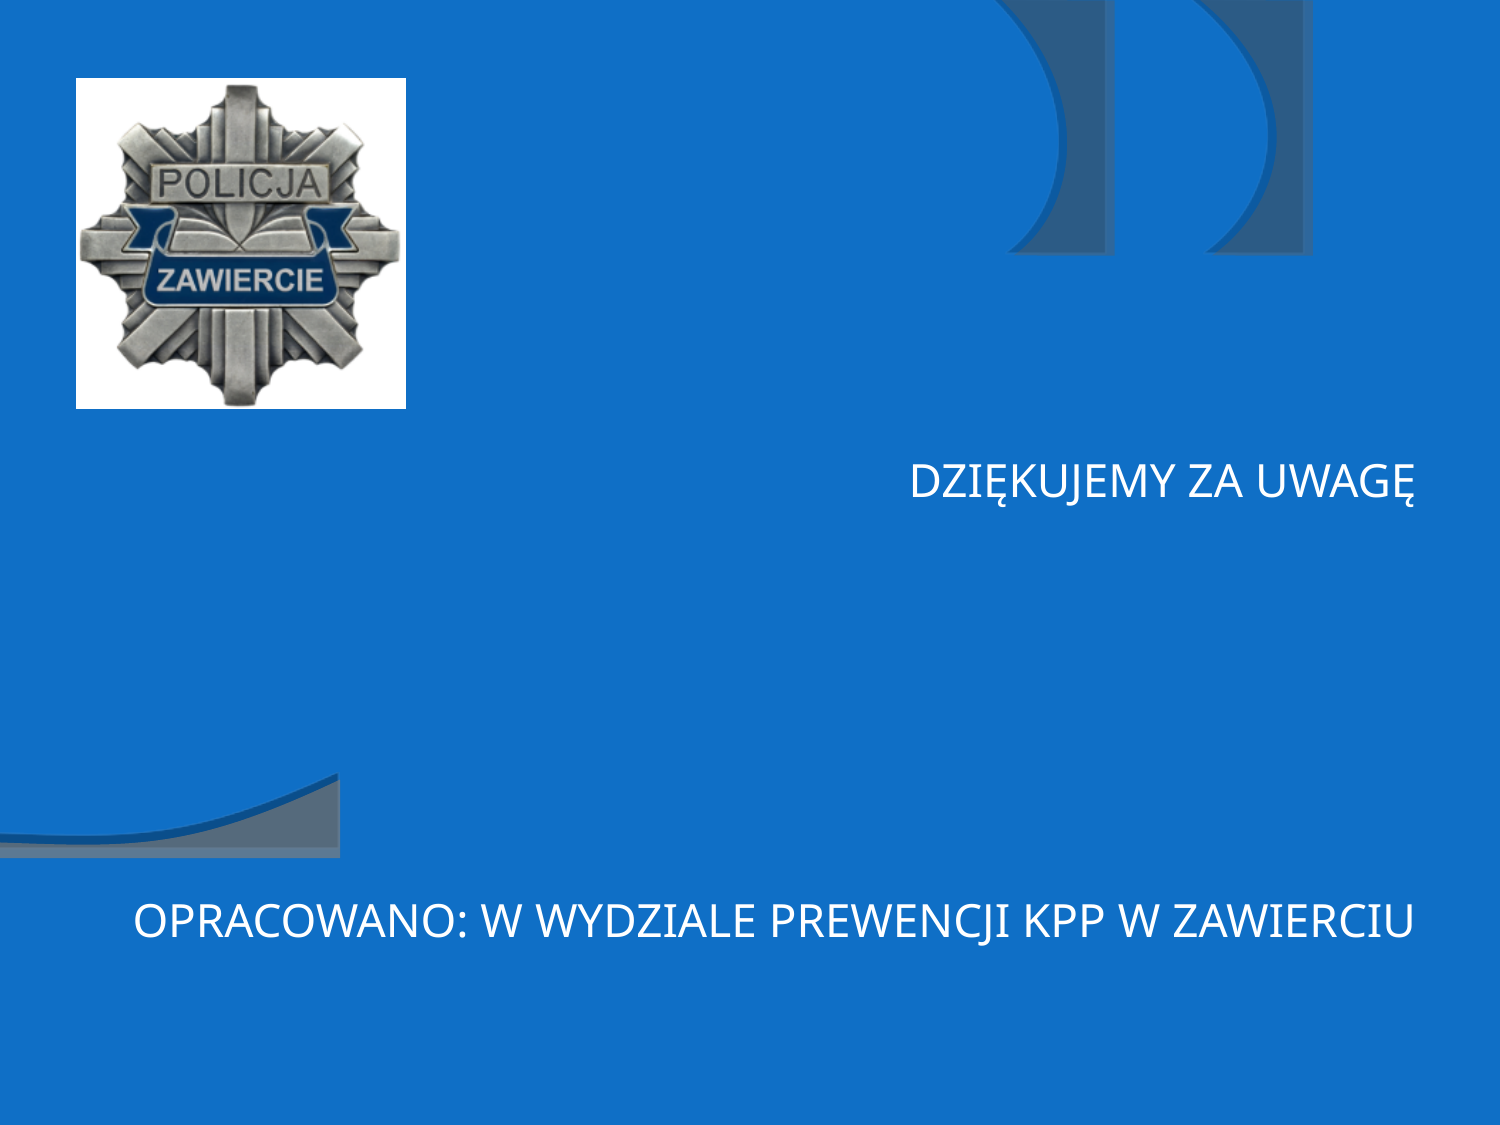

# DZIĘKUJEMY ZA UWAGĘ OPRACOWANO: W WYDZIALE PREWENCJI KPP W ZAWIERCIU